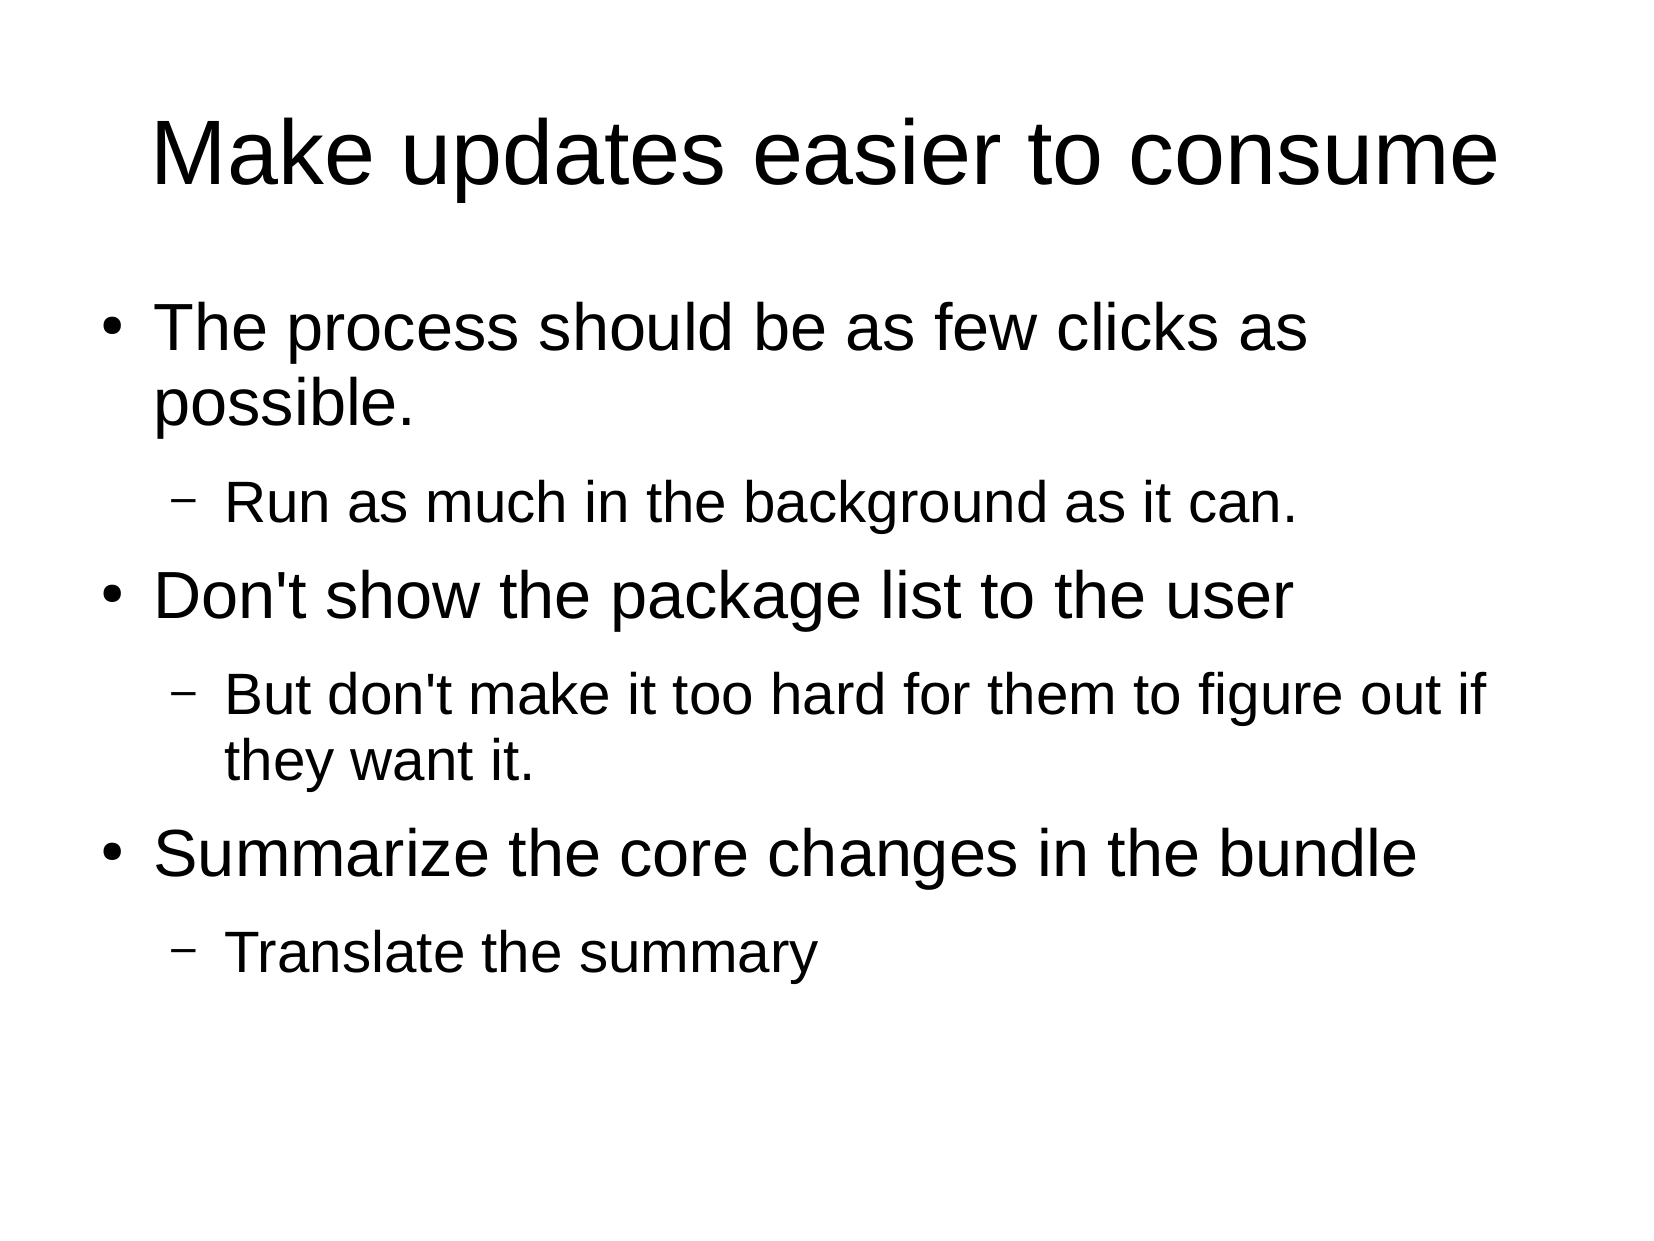

# Make updates easier to consume
The process should be as few clicks as possible.
Run as much in the background as it can.
Don't show the package list to the user
But don't make it too hard for them to figure out if they want it.
Summarize the core changes in the bundle
Translate the summary